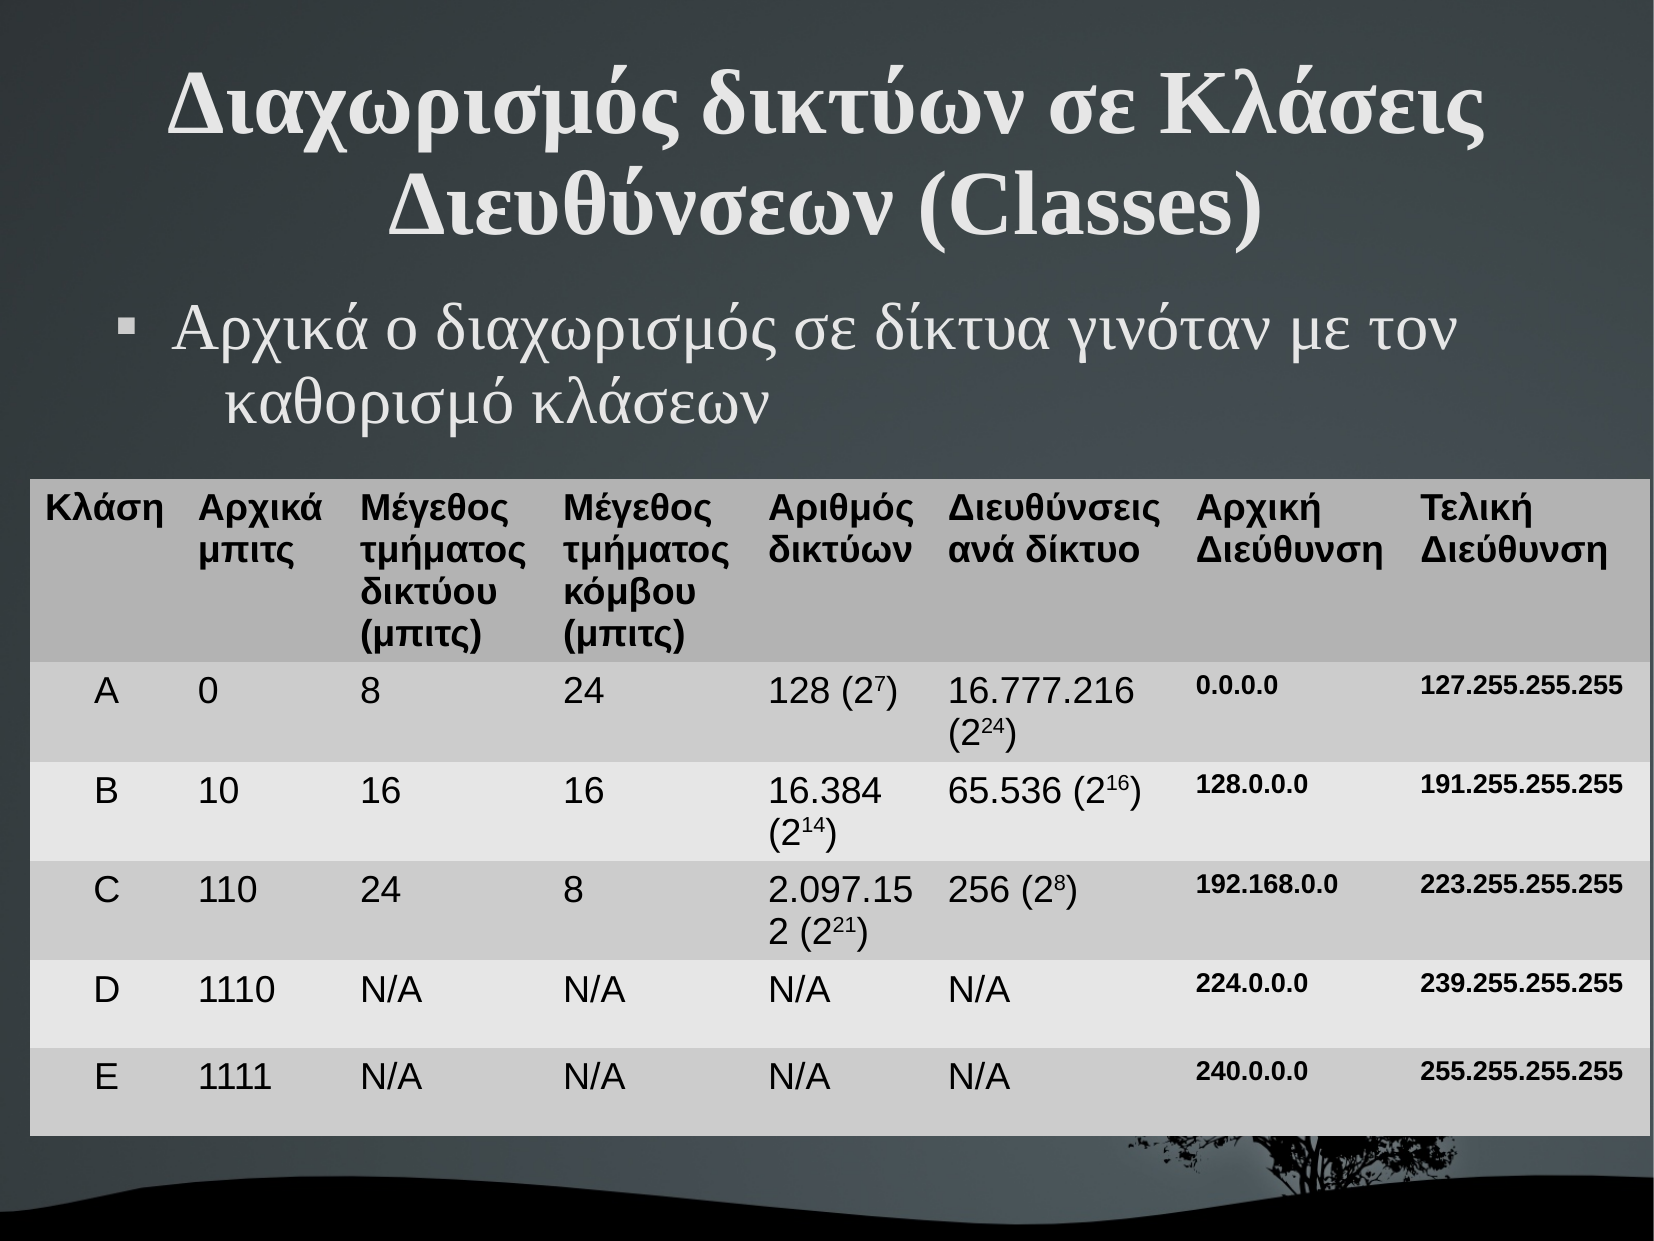

# Διαχωρισμός δικτύων σε Κλάσεις Διευθύνσεων (Classes)
Αρχικά ο διαχωρισμός σε δίκτυα γινόταν με τον καθορισμό κλάσεων
| Κλάση | Αρχικά μπιτς | Μέγεθος τμήματος δικτύου (μπιτς) | Μέγεθος τμήματος κόμβου (μπιτς) | Αριθμός δικτύων | Διευθύνσεις ανά δίκτυο | Αρχική Διεύθυνση | Τελική Διεύθυνση |
| --- | --- | --- | --- | --- | --- | --- | --- |
| A | 0 | 8 | 24 | 128 (27) | 16.777.216 (224) | 0.0.0.0 | 127.255.255.255 |
| B | 10 | 16 | 16 | 16.384 (214) | 65.536 (216) | 128.0.0.0 | 191.255.255.255 |
| C | 110 | 24 | 8 | 2.097.152 (221) | 256 (28) | 192.168.0.0 | 223.255.255.255 |
| D | 1110 | N/A | N/A | Ν/Α | Ν/Α | 224.0.0.0 | 239.255.255.255 |
| E | 1111 | N/A | N/A | Ν/Α | Ν/Α | 240.0.0.0 | 255.255.255.255 |